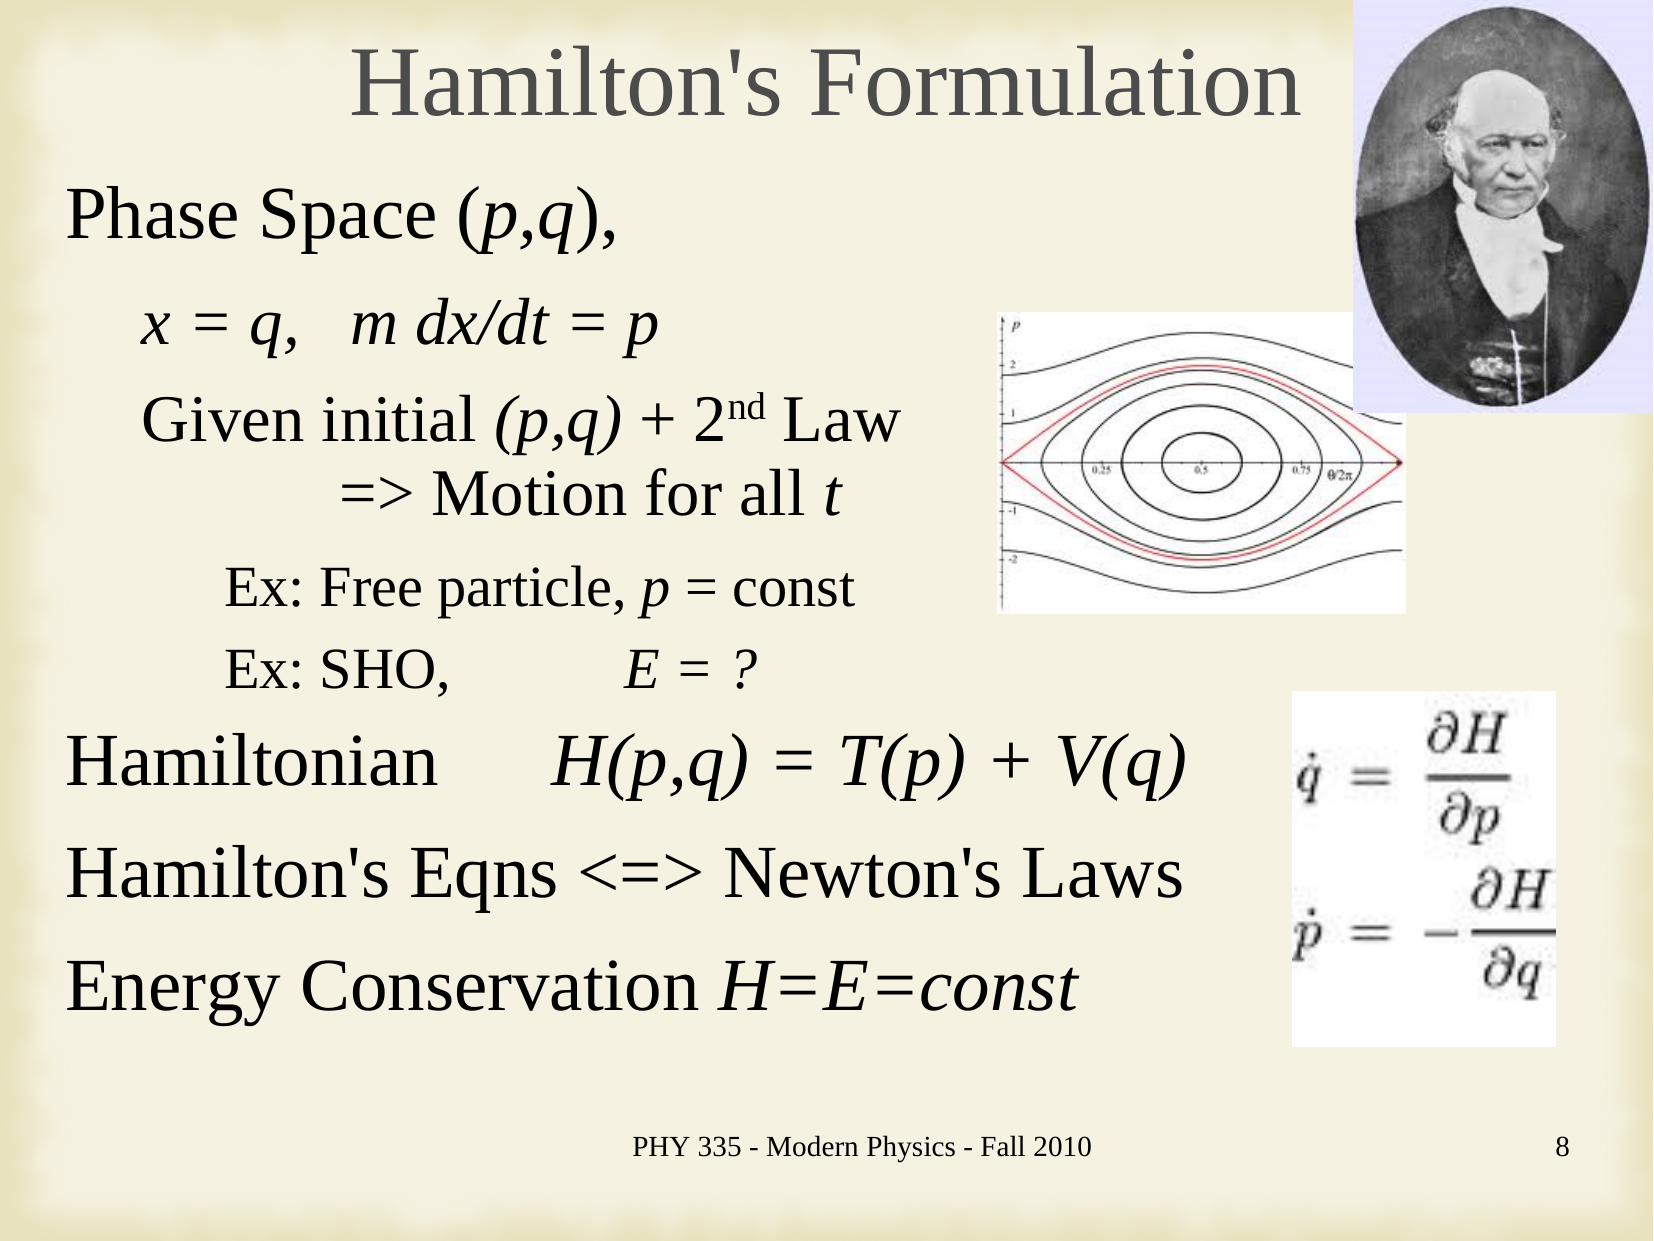

# Hamilton's Formulation
Phase Space (p,q),
x = q, m dx/dt = p
Given initial (p,q) + 2nd Law
 => Motion for all t
Ex: Free particle, p = const
Ex: SHO, E = ?
Hamiltonian H(p,q) = T(p) + V(q)
Hamilton's Eqns <=> Newton's Laws
Energy Conservation H=E=const
PHY 335 - Modern Physics - Fall 2010
8